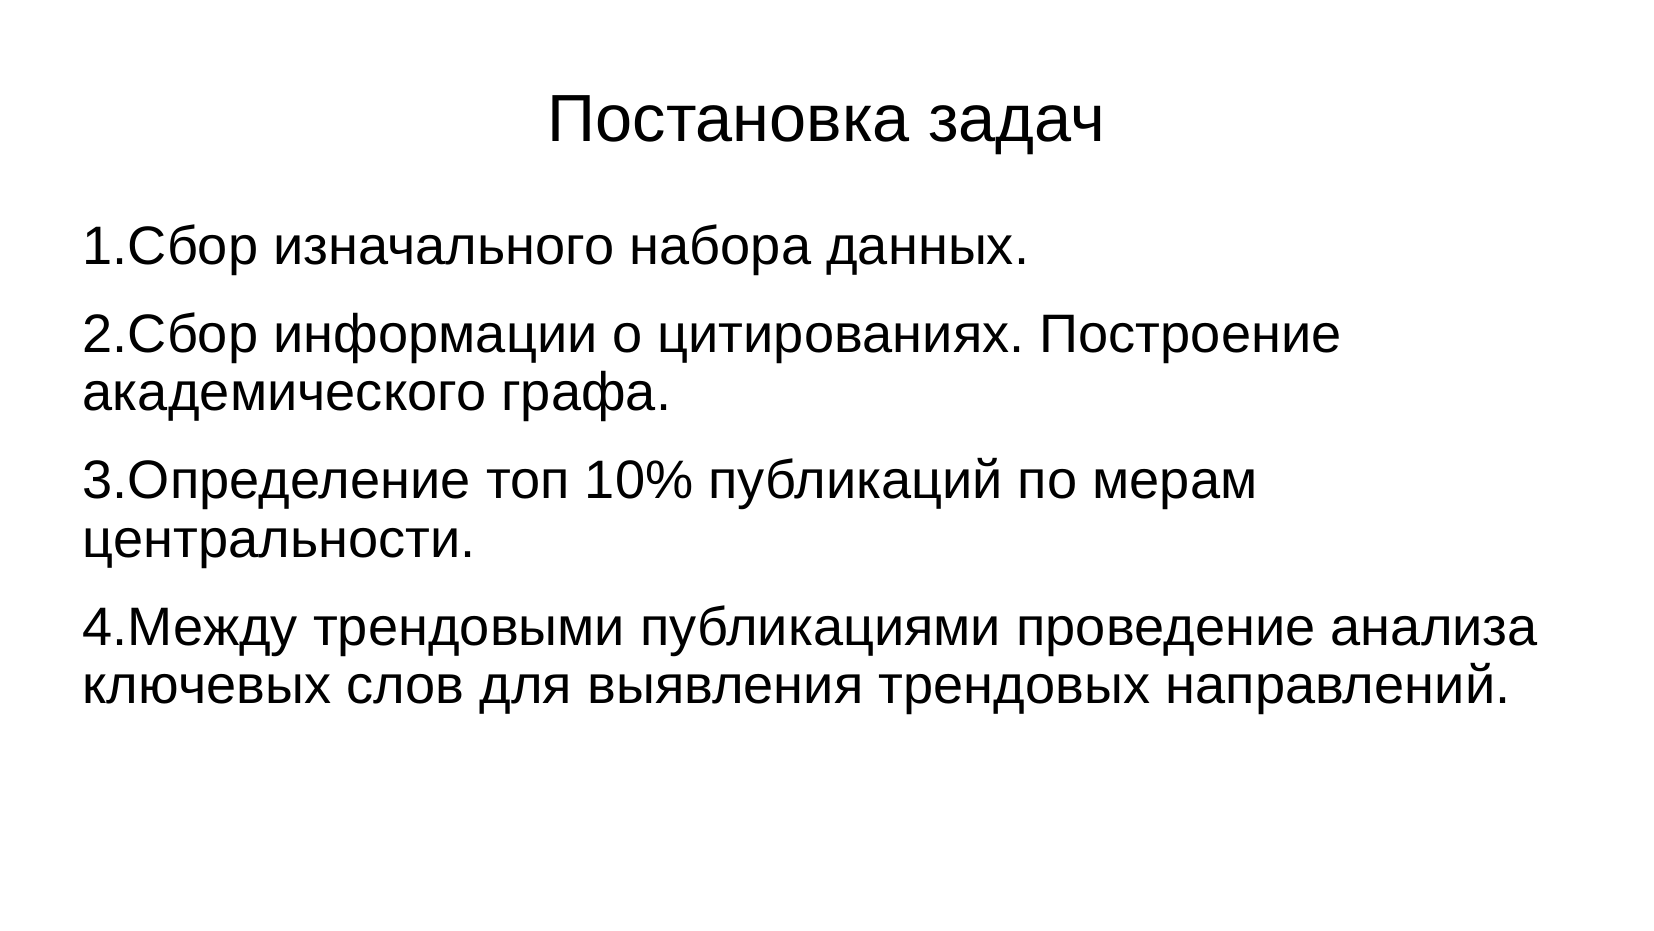

# Постановка задач
Сбор изначального набора данных.
Сбор информации о цитированиях. Построение академического графа.
Определение топ 10% публикаций по мерам центральности.
Между трендовыми публикациями проведение анализа ключевых слов для выявления трендовых направлений.